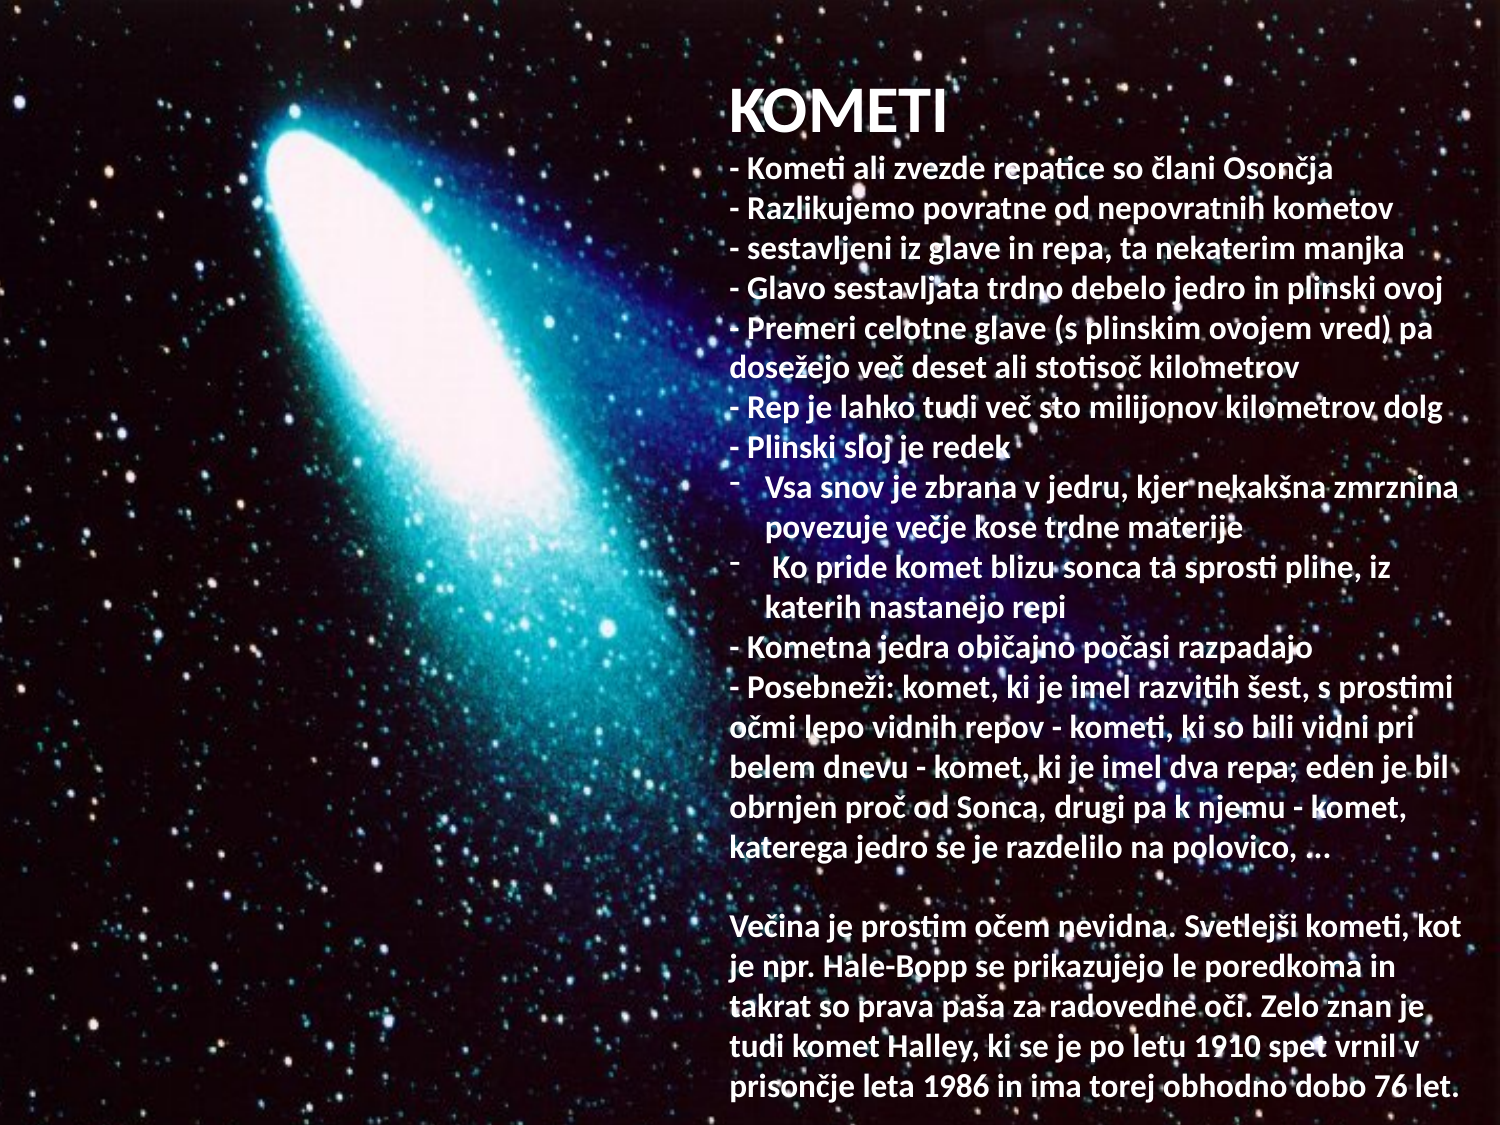

KOMETI
- Kometi ali zvezde repatice so člani Osončja
- Razlikujemo povratne od nepovratnih kometov
- sestavljeni iz glave in repa, ta nekaterim manjka
- Glavo sestavljata trdno debelo jedro in plinski ovoj
- Premeri celotne glave (s plinskim ovojem vred) pa dosežejo več deset ali stotisoč kilometrov
- Rep je lahko tudi več sto milijonov kilometrov dolg
- Plinski sloj je redek
Vsa snov je zbrana v jedru, kjer nekakšna zmrznina povezuje večje kose trdne materije
 Ko pride komet blizu sonca ta sprosti pline, iz katerih nastanejo repi
- Kometna jedra običajno počasi razpadajo
- Posebneži: komet, ki je imel razvitih šest, s prostimi očmi lepo vidnih repov - kometi, ki so bili vidni pri belem dnevu - komet, ki je imel dva repa; eden je bil obrnjen proč od Sonca, drugi pa k njemu - komet, katerega jedro se je razdelilo na polovico, ...
Večina je prostim očem nevidna. Svetlejši kometi, kot je npr. Hale-Bopp se prikazujejo le poredkoma in takrat so prava paša za radovedne oči. Zelo znan je tudi komet Halley, ki se je po letu 1910 spet vrnil v prisončje leta 1986 in ima torej obhodno dobo 76 let.